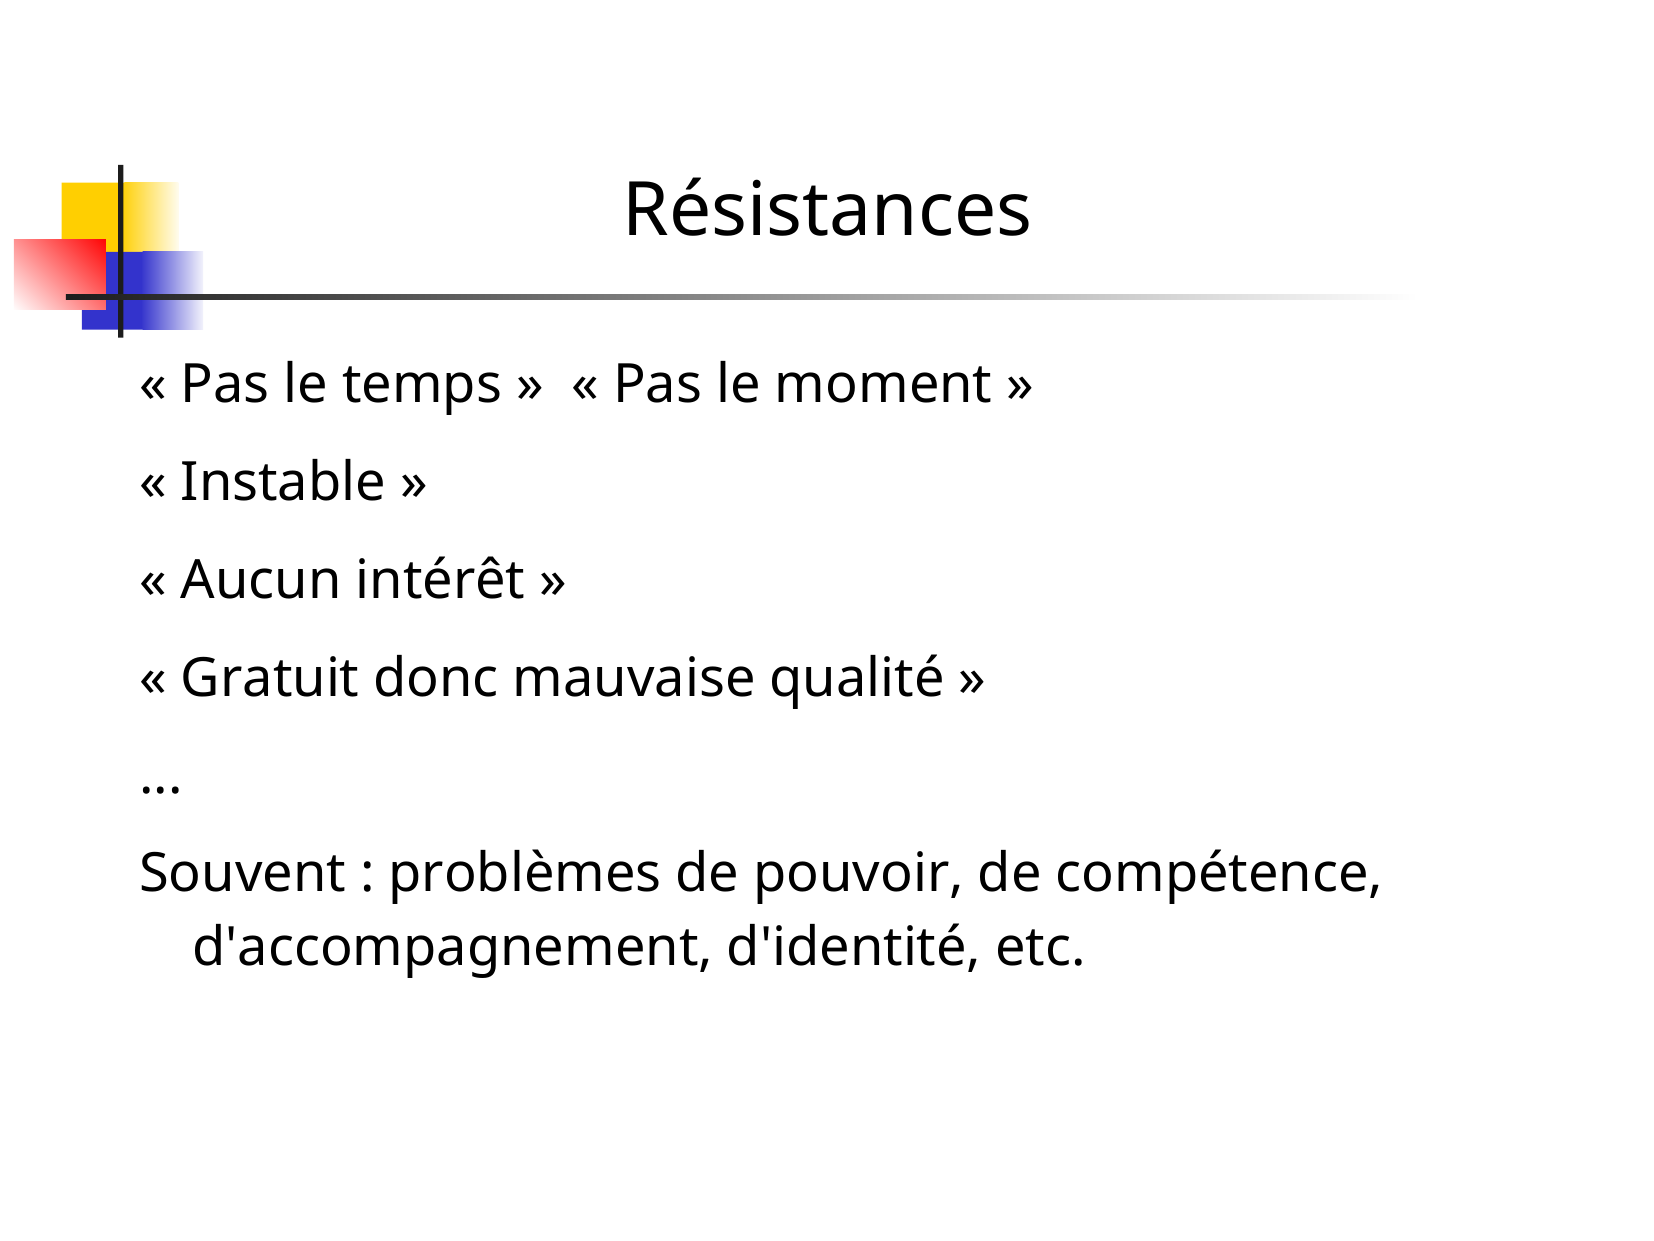

# Résistances
« Pas le temps »  « Pas le moment »
« Instable »
« Aucun intérêt »
« Gratuit donc mauvaise qualité »
...
Souvent : problèmes de pouvoir, de compétence, d'accompagnement, d'identité, etc.